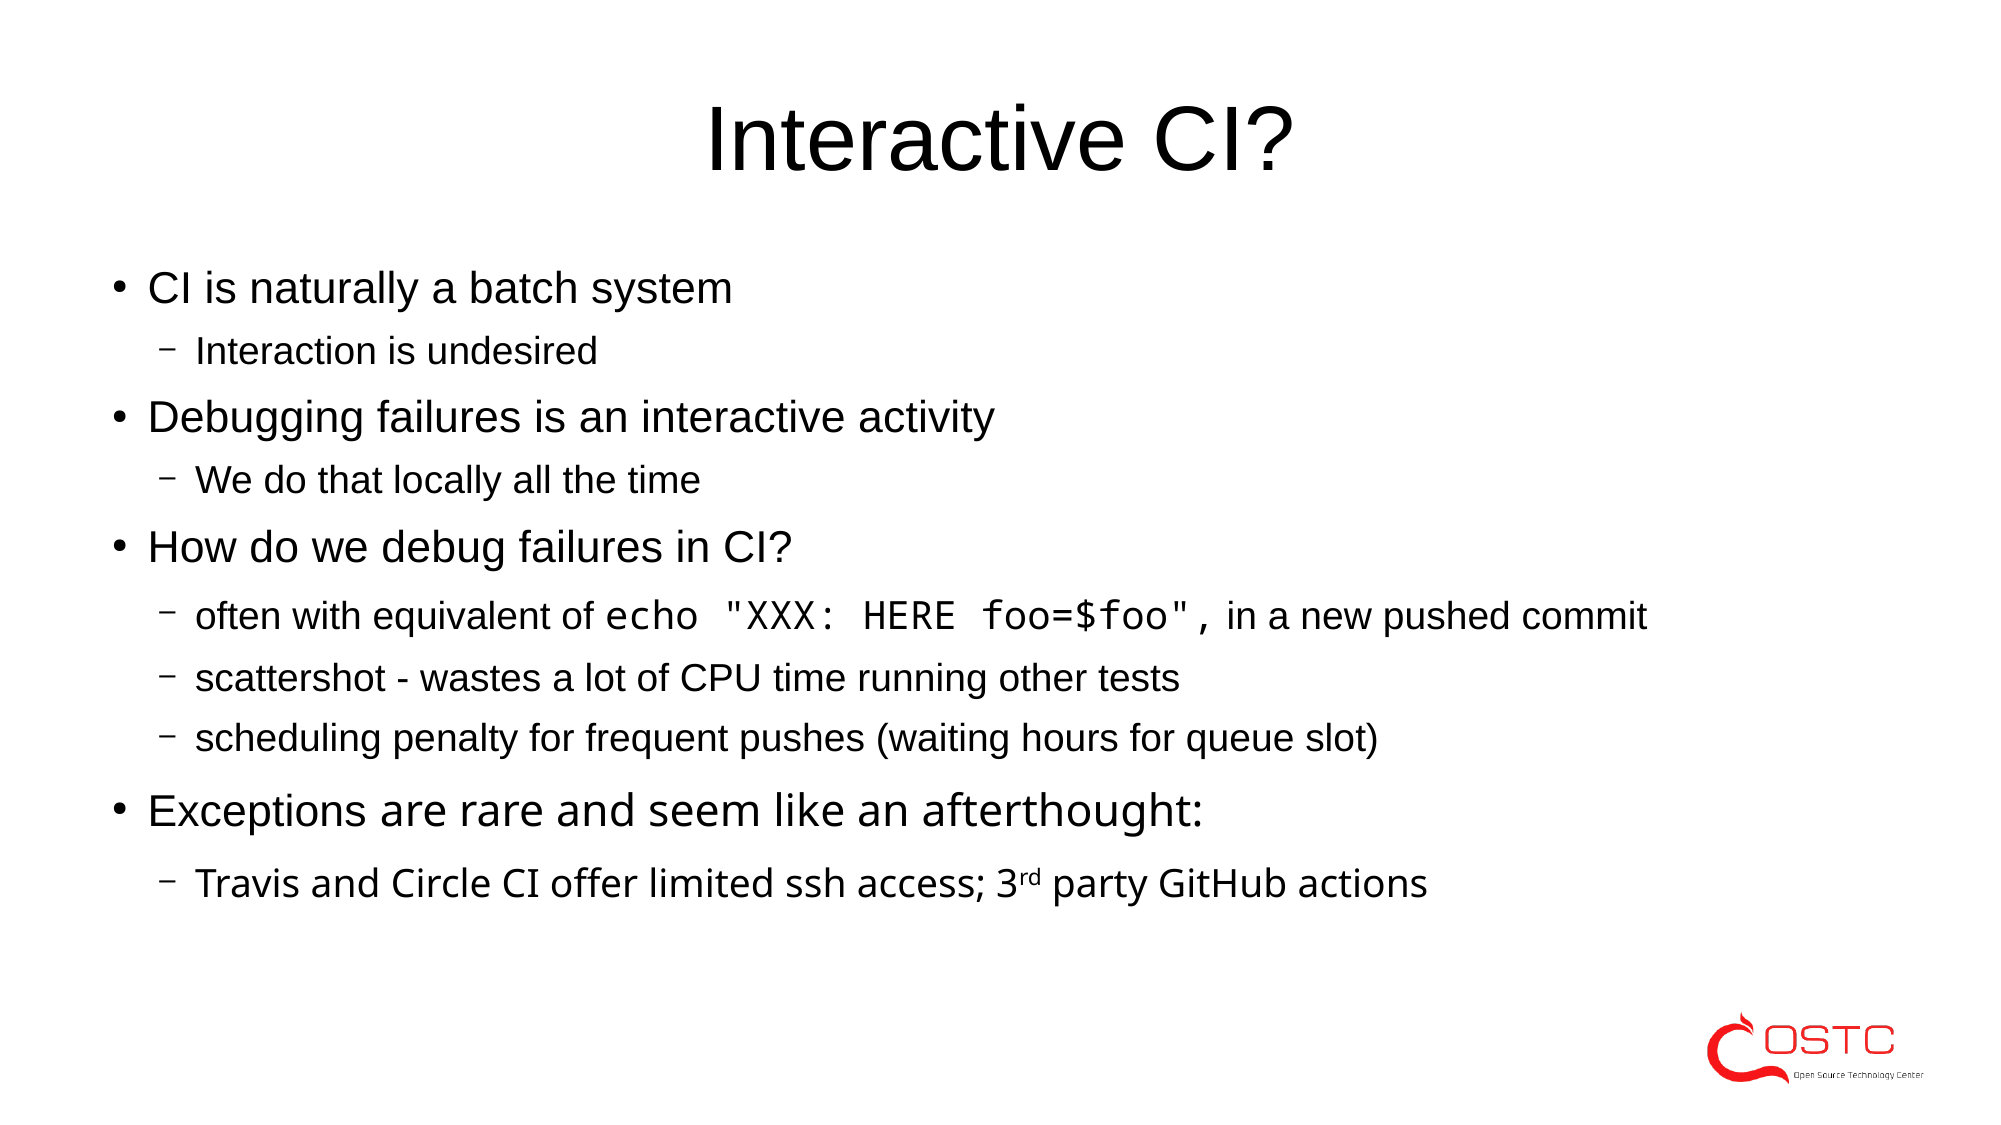

# Interactive CI?
CI is naturally a batch system
Interaction is undesired
Debugging failures is an interactive activity
We do that locally all the time
How do we debug failures in CI?
often with equivalent of echo "XXX: HERE foo=$foo", in a new pushed commit
scattershot - wastes a lot of CPU time running other tests
scheduling penalty for frequent pushes (waiting hours for queue slot)
Exceptions are rare and seem like an afterthought:
Travis and Circle CI offer limited ssh access; 3rd party GitHub actions